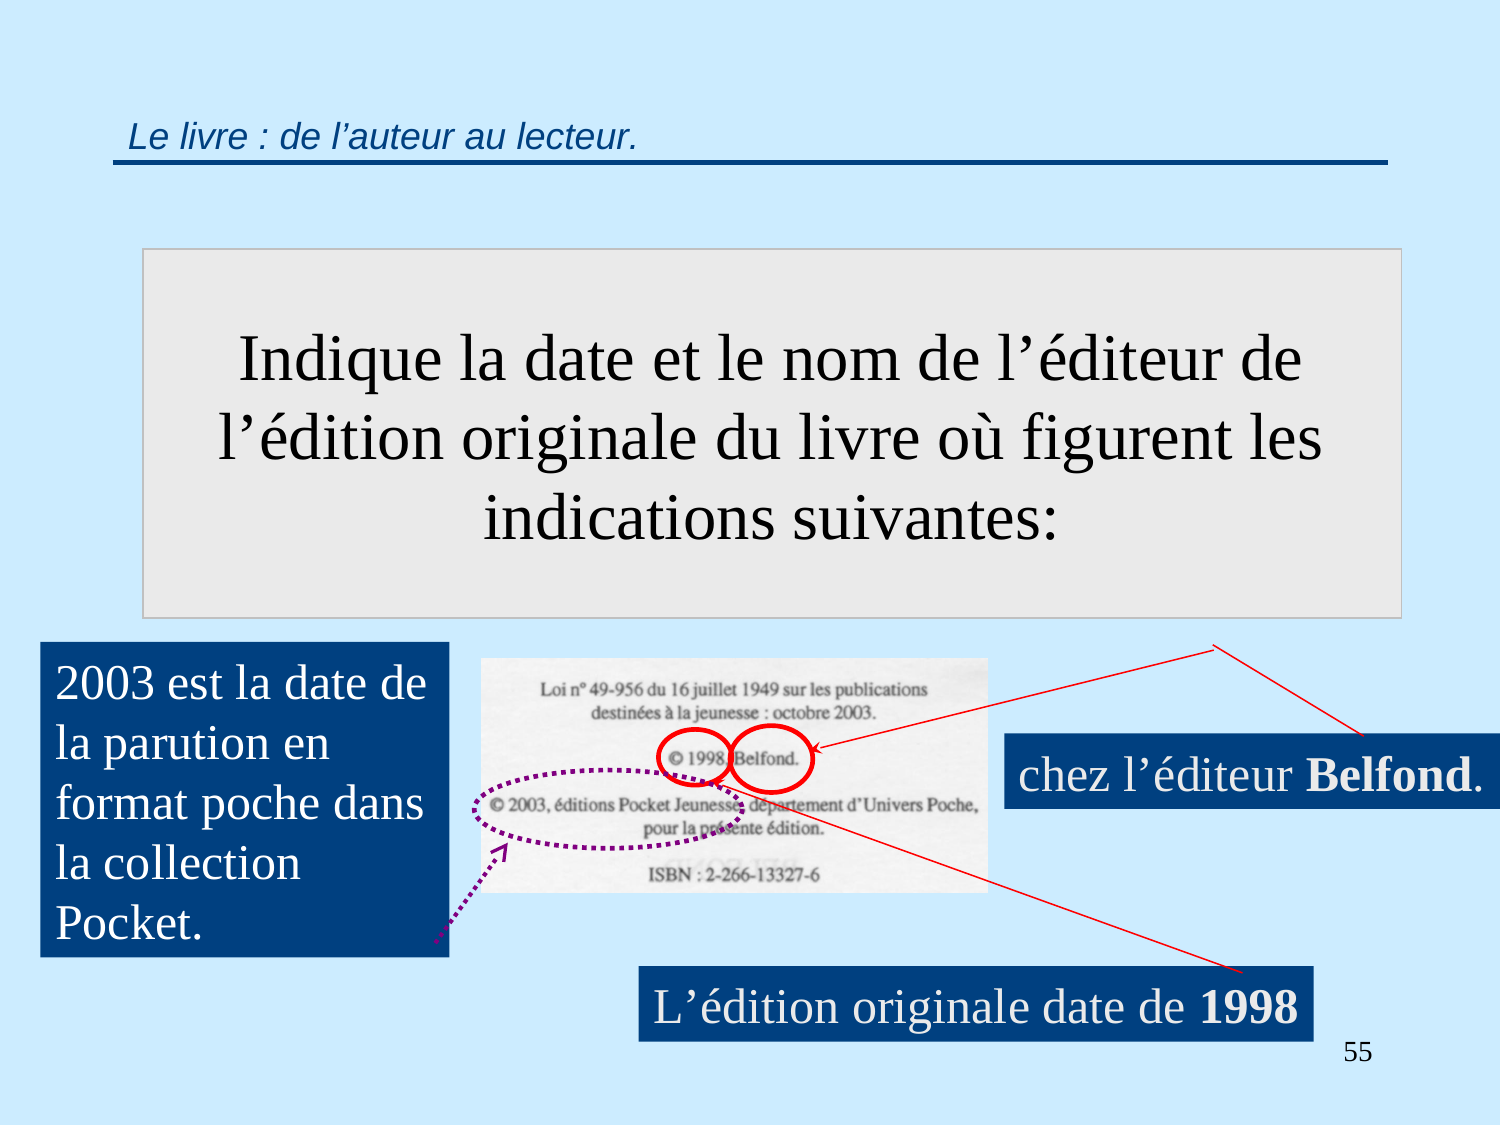

Le livre : de l’auteur au lecteur.
# Indique la date et le nom de l’éditeur de l’édition originale du livre où figurent les indications suivantes:
2003 est la date de la parution en format poche dans la collection Pocket.
chez l’éditeur Belfond.
L’édition originale date de 1998
55